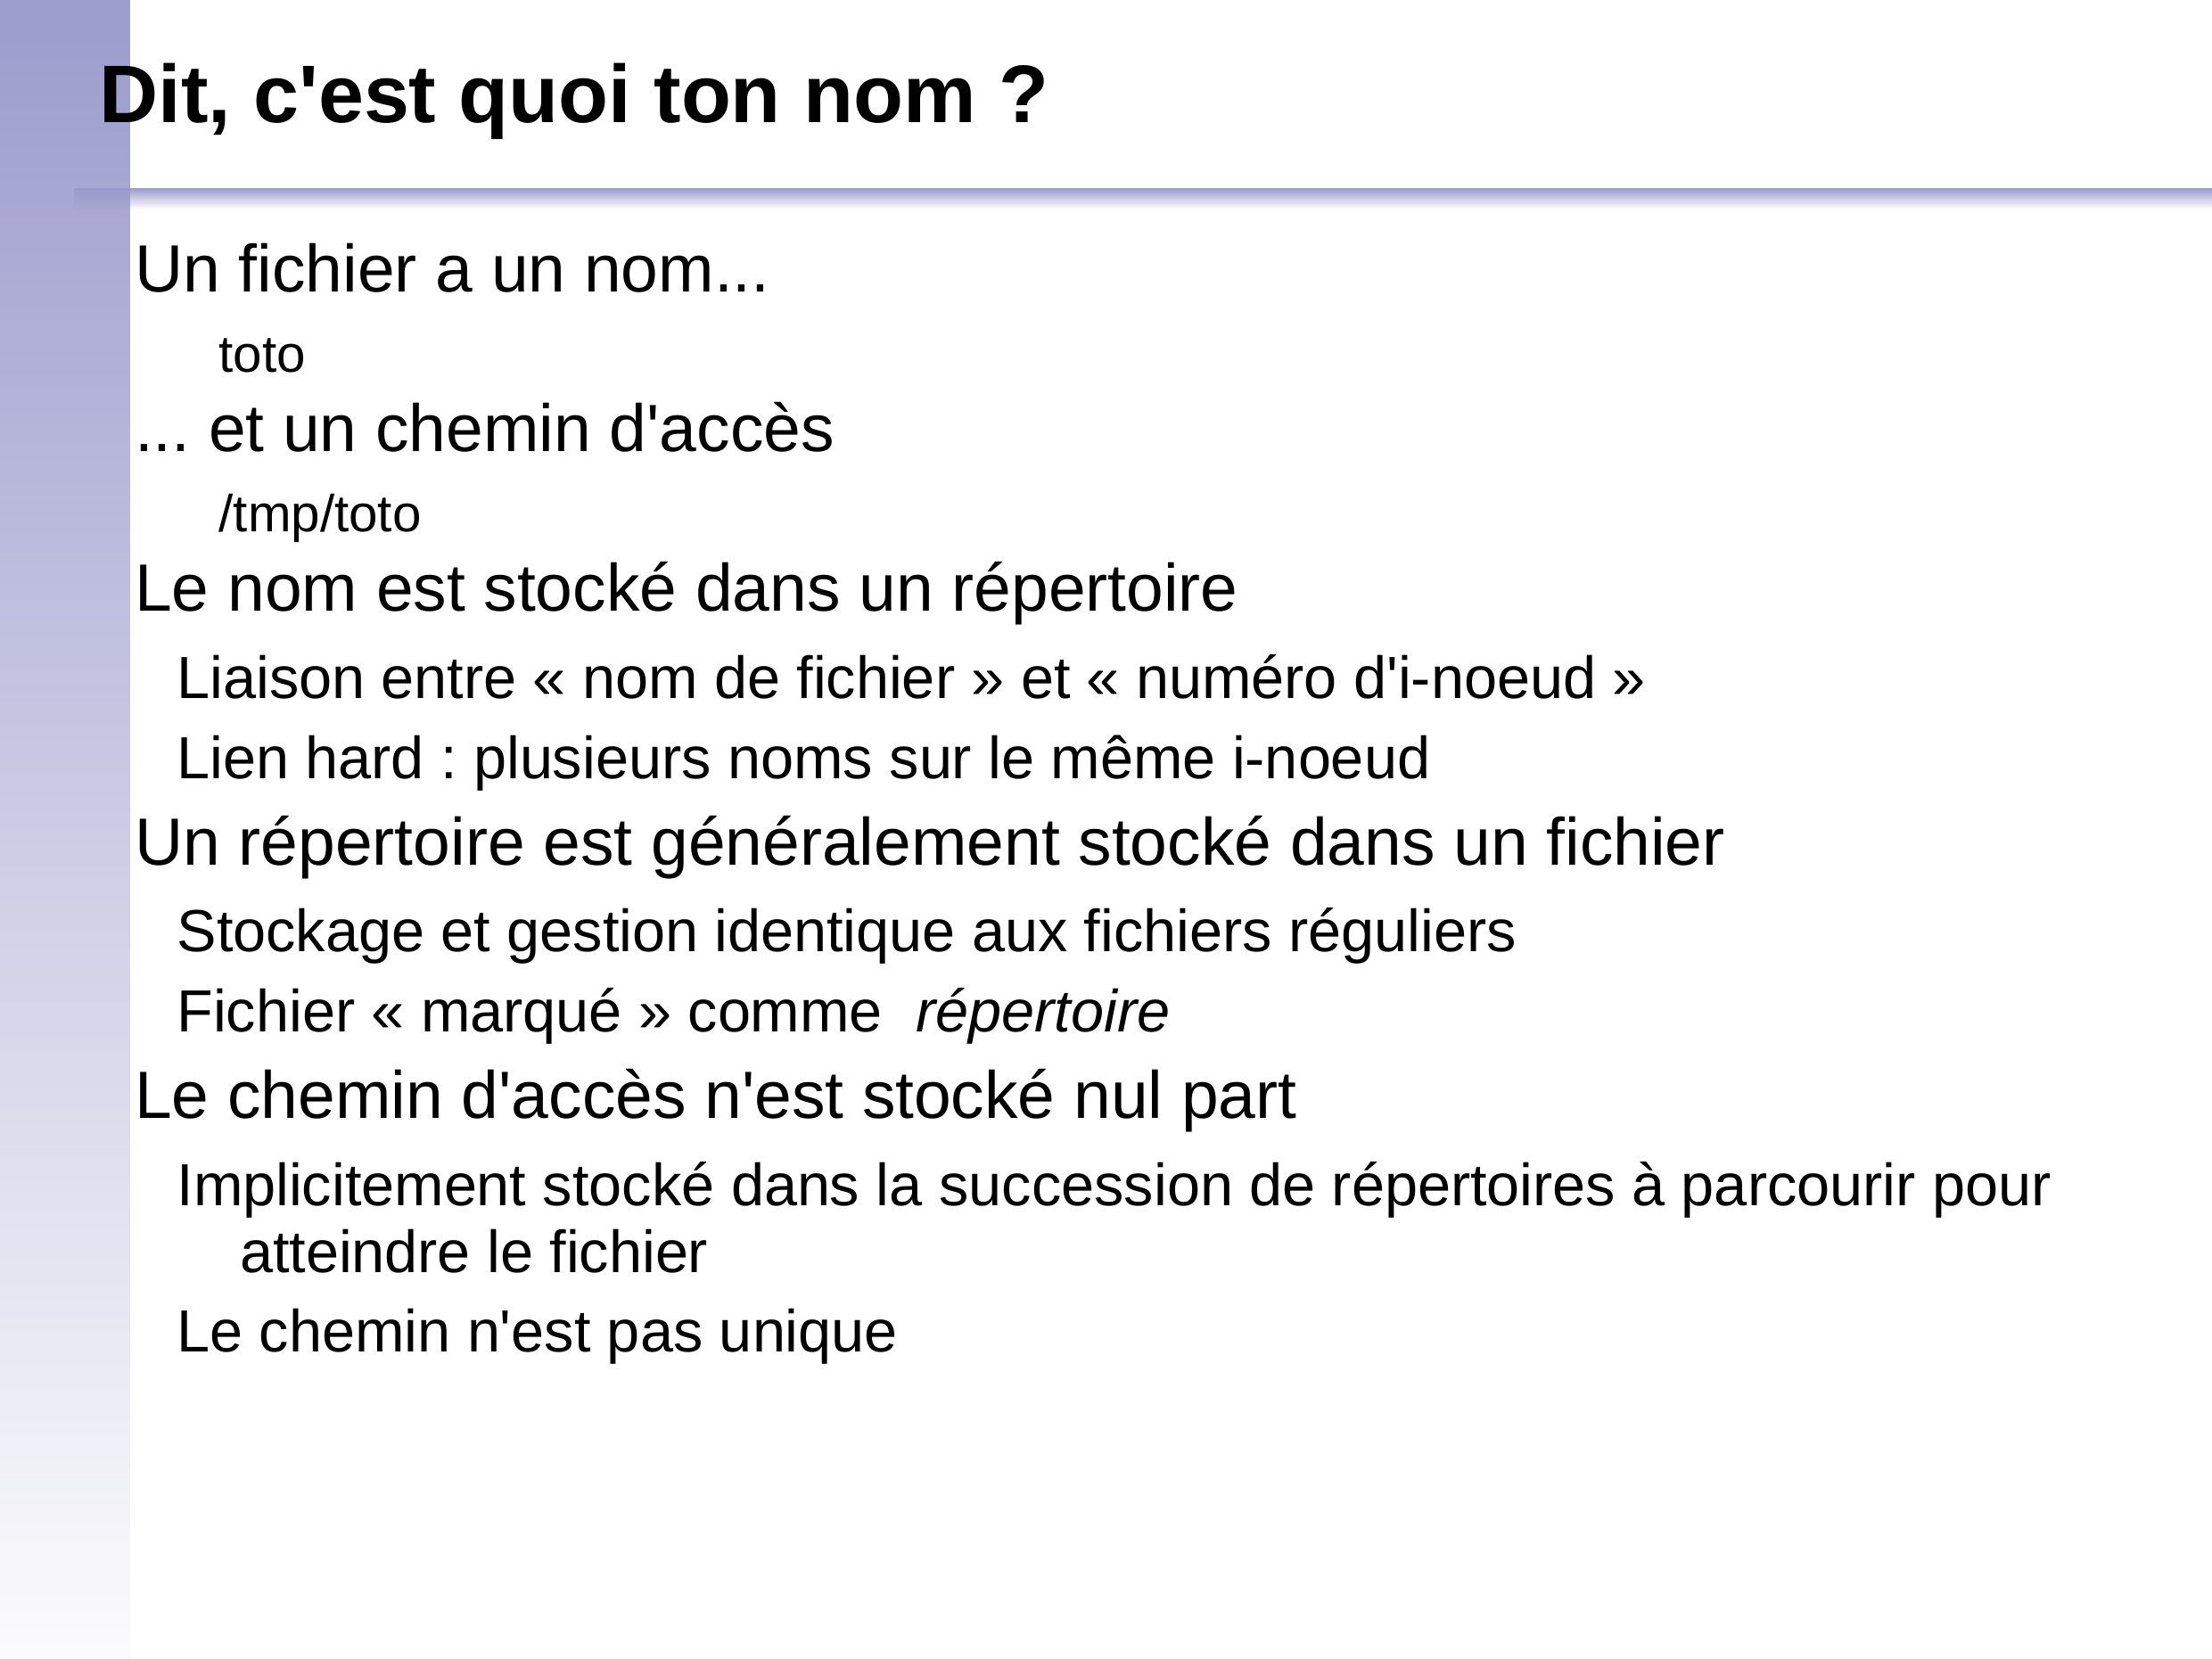

# Dit, c'est quoi ton nom ?
Un fichier a un nom...
toto
... et un chemin d'accès
/tmp/toto
Le nom est stocké dans un répertoire
Liaison entre « nom de fichier » et « numéro d'i-noeud »
Lien hard : plusieurs noms sur le même i-noeud
Un répertoire est généralement stocké dans un fichier
Stockage et gestion identique aux fichiers réguliers
Fichier « marqué » comme répertoire
Le chemin d'accès n'est stocké nul part
Implicitement stocké dans la succession de répertoires à parcourir pour atteindre le fichier
Le chemin n'est pas unique